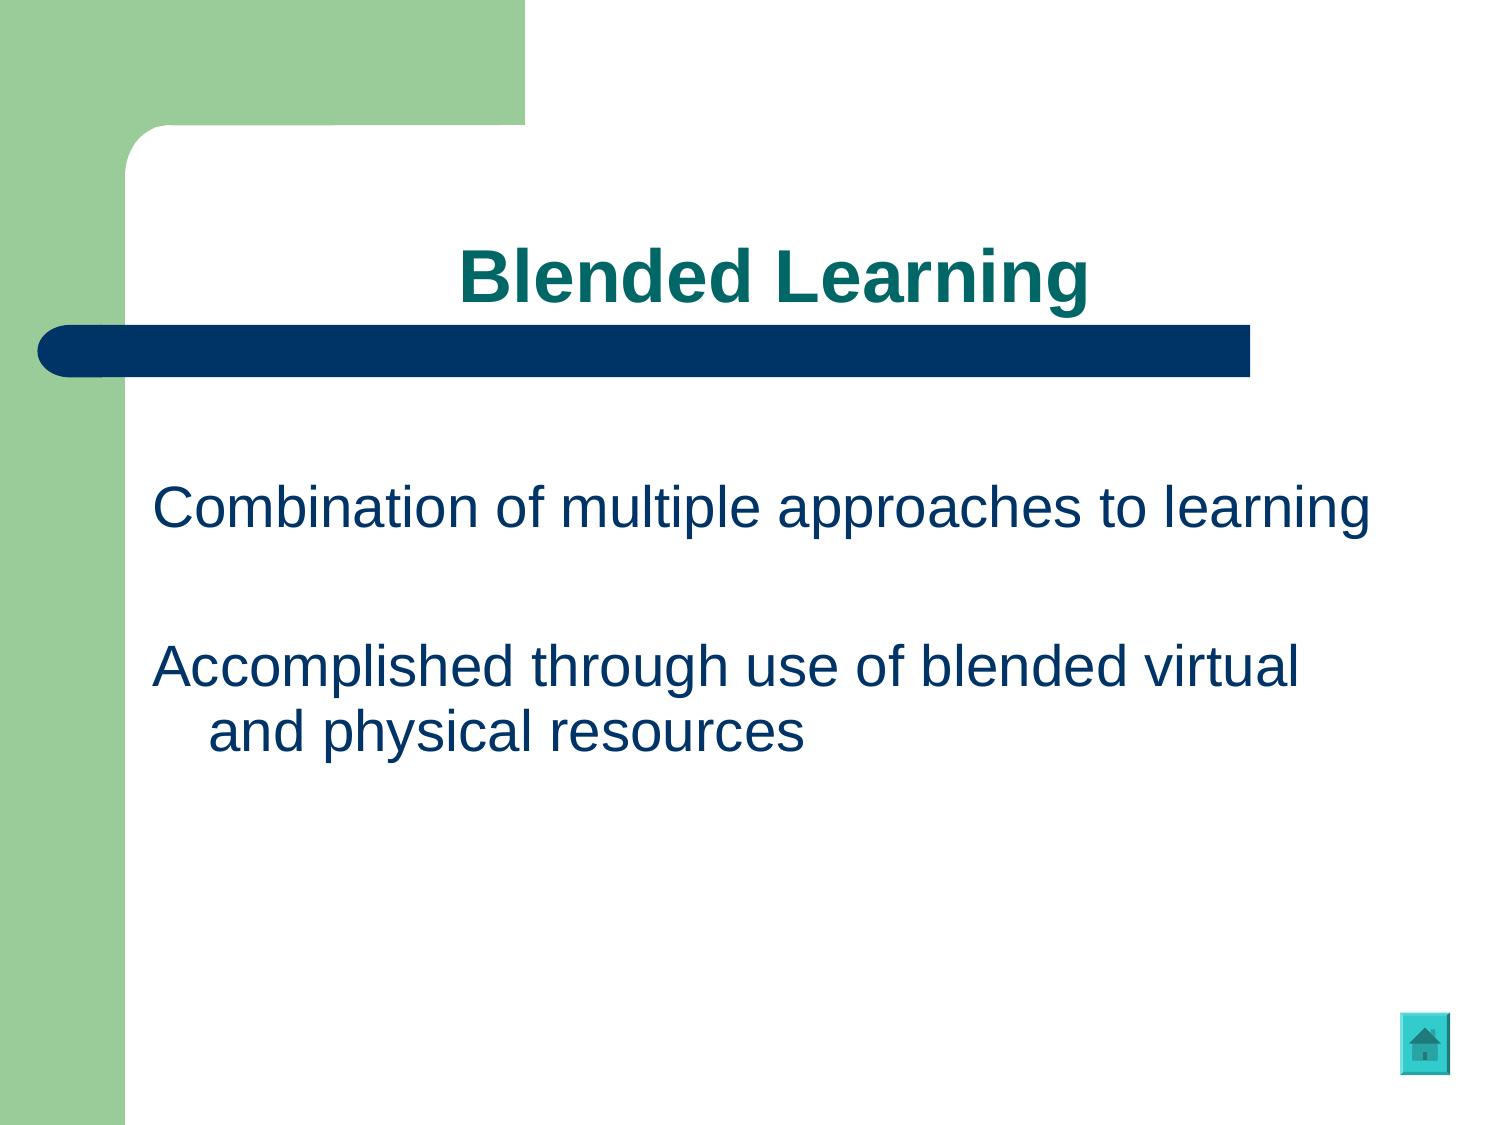

# Blended Learning
Combination of multiple approaches to learning
Accomplished through use of blended virtual and physical resources